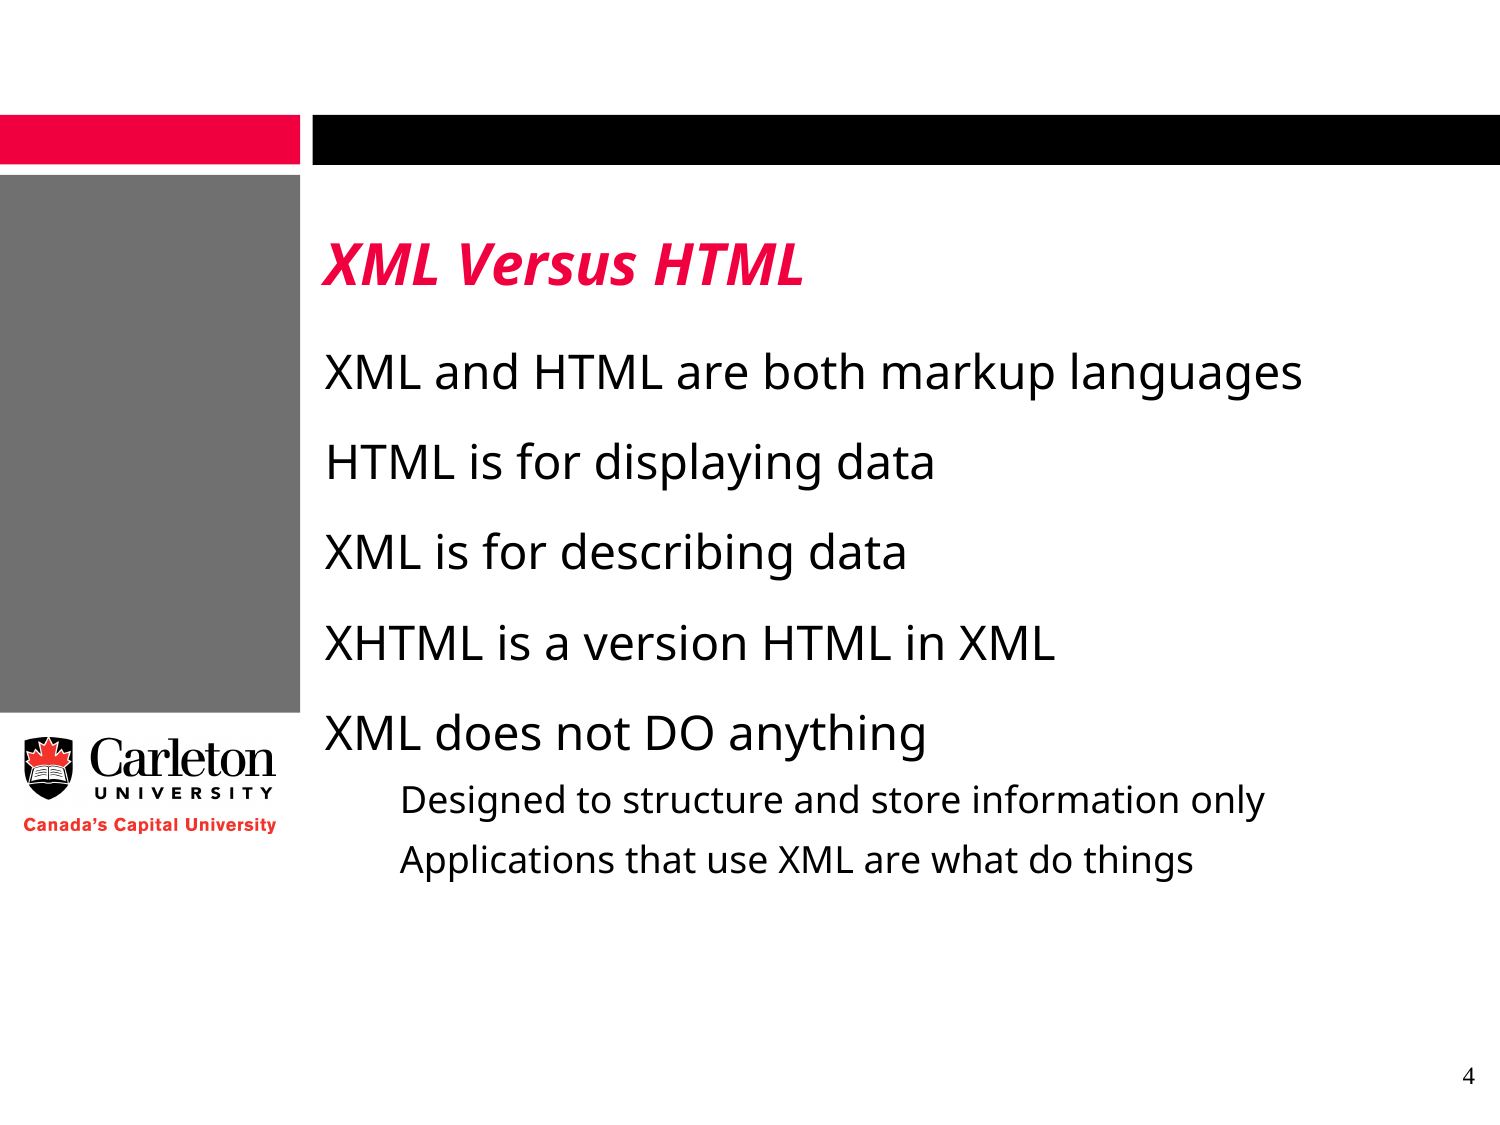

# XML Versus HTML
XML and HTML are both markup languages
HTML is for displaying data
XML is for describing data
XHTML is a version HTML in XML
XML does not DO anything
Designed to structure and store information only
Applications that use XML are what do things
4